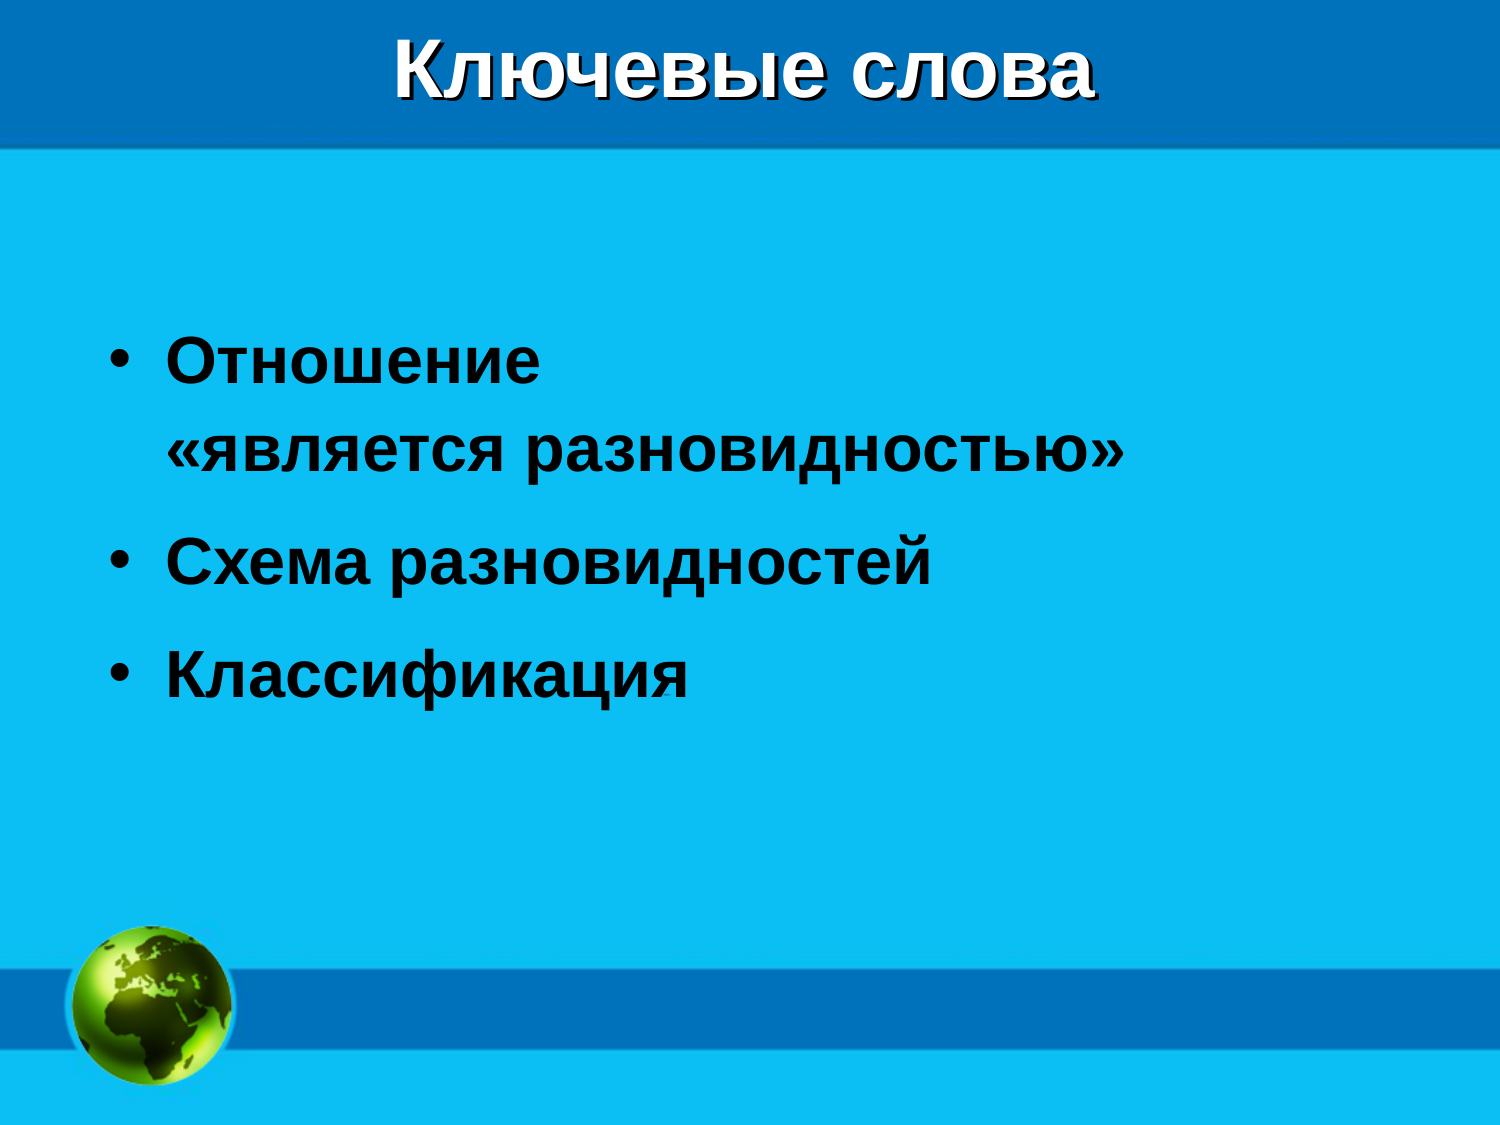

# Ключевые слова
Отношение
«является разновидностью»
Схема разновидностей
Классификация